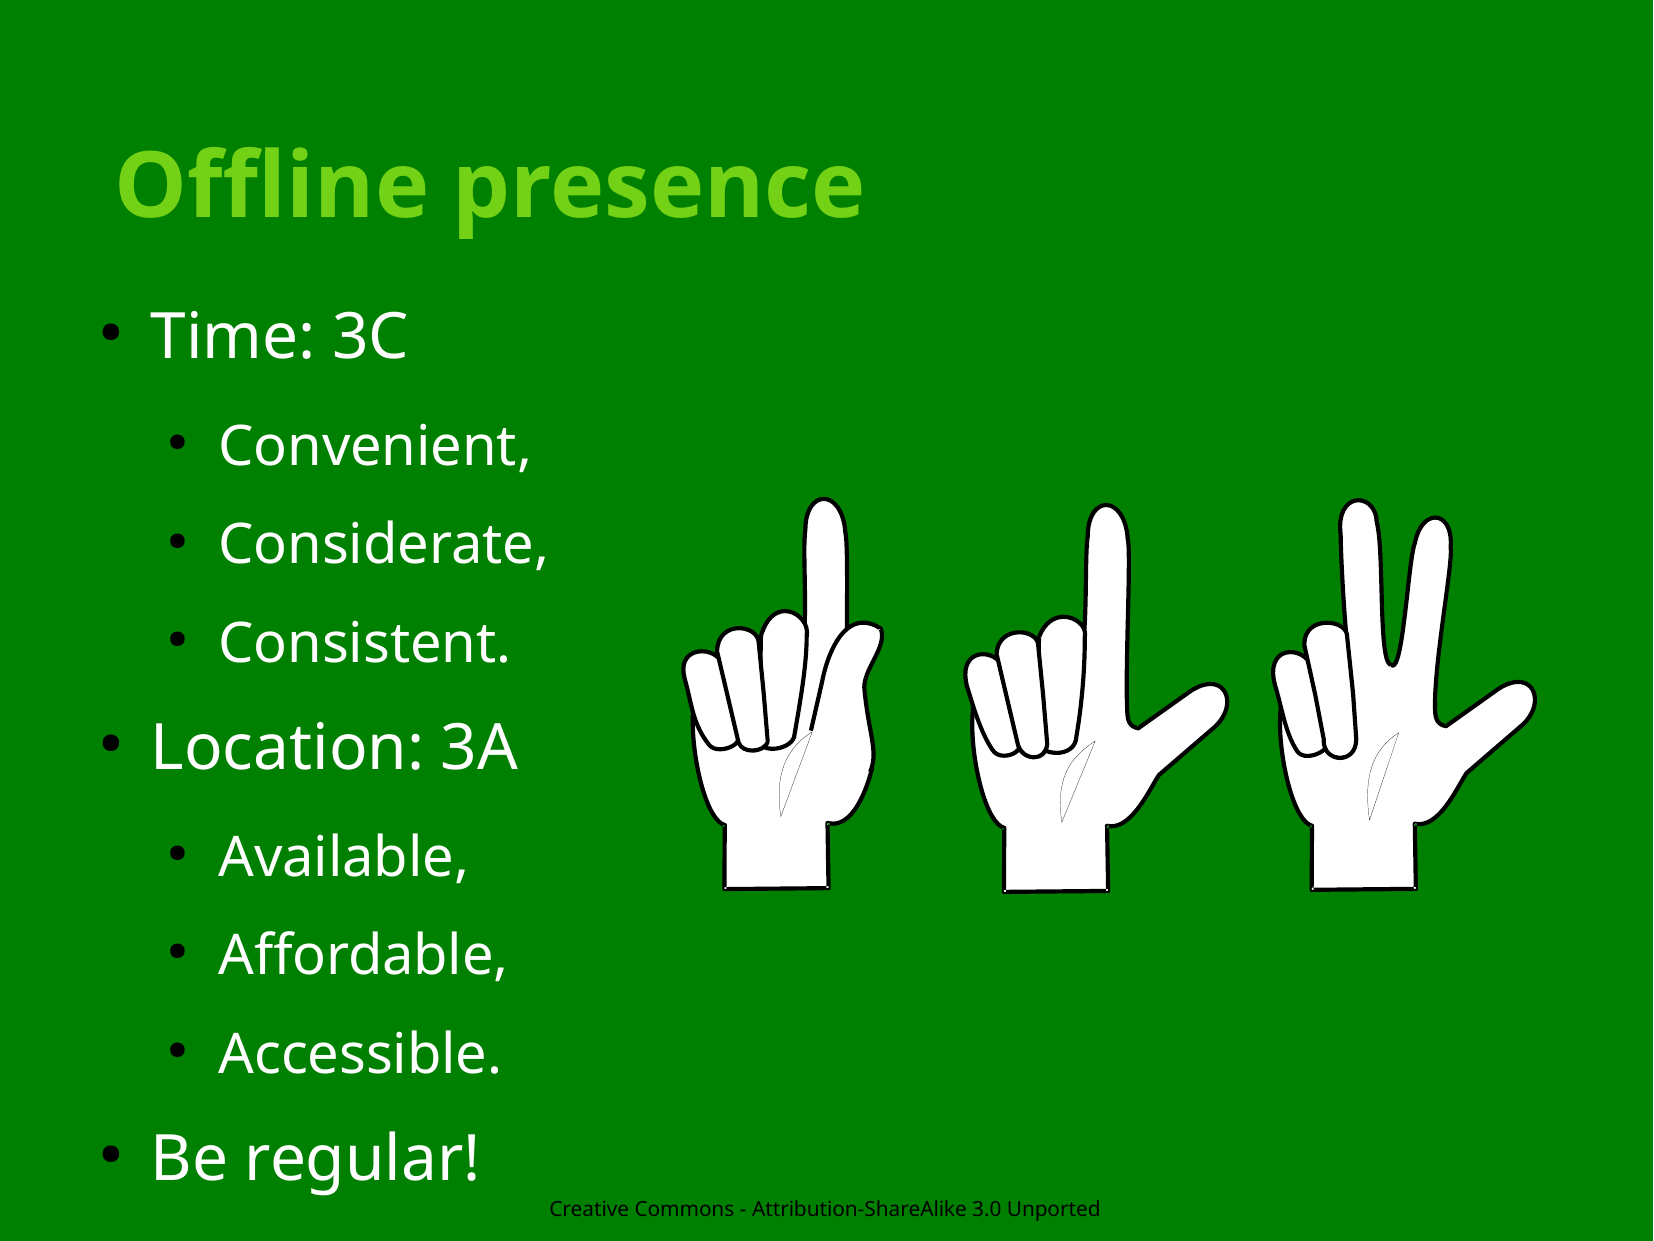

# Offline presence
Time: 3C
Convenient,
Considerate,
Consistent.
Location: 3A
Available,
Affordable,
Accessible.
Be regular!